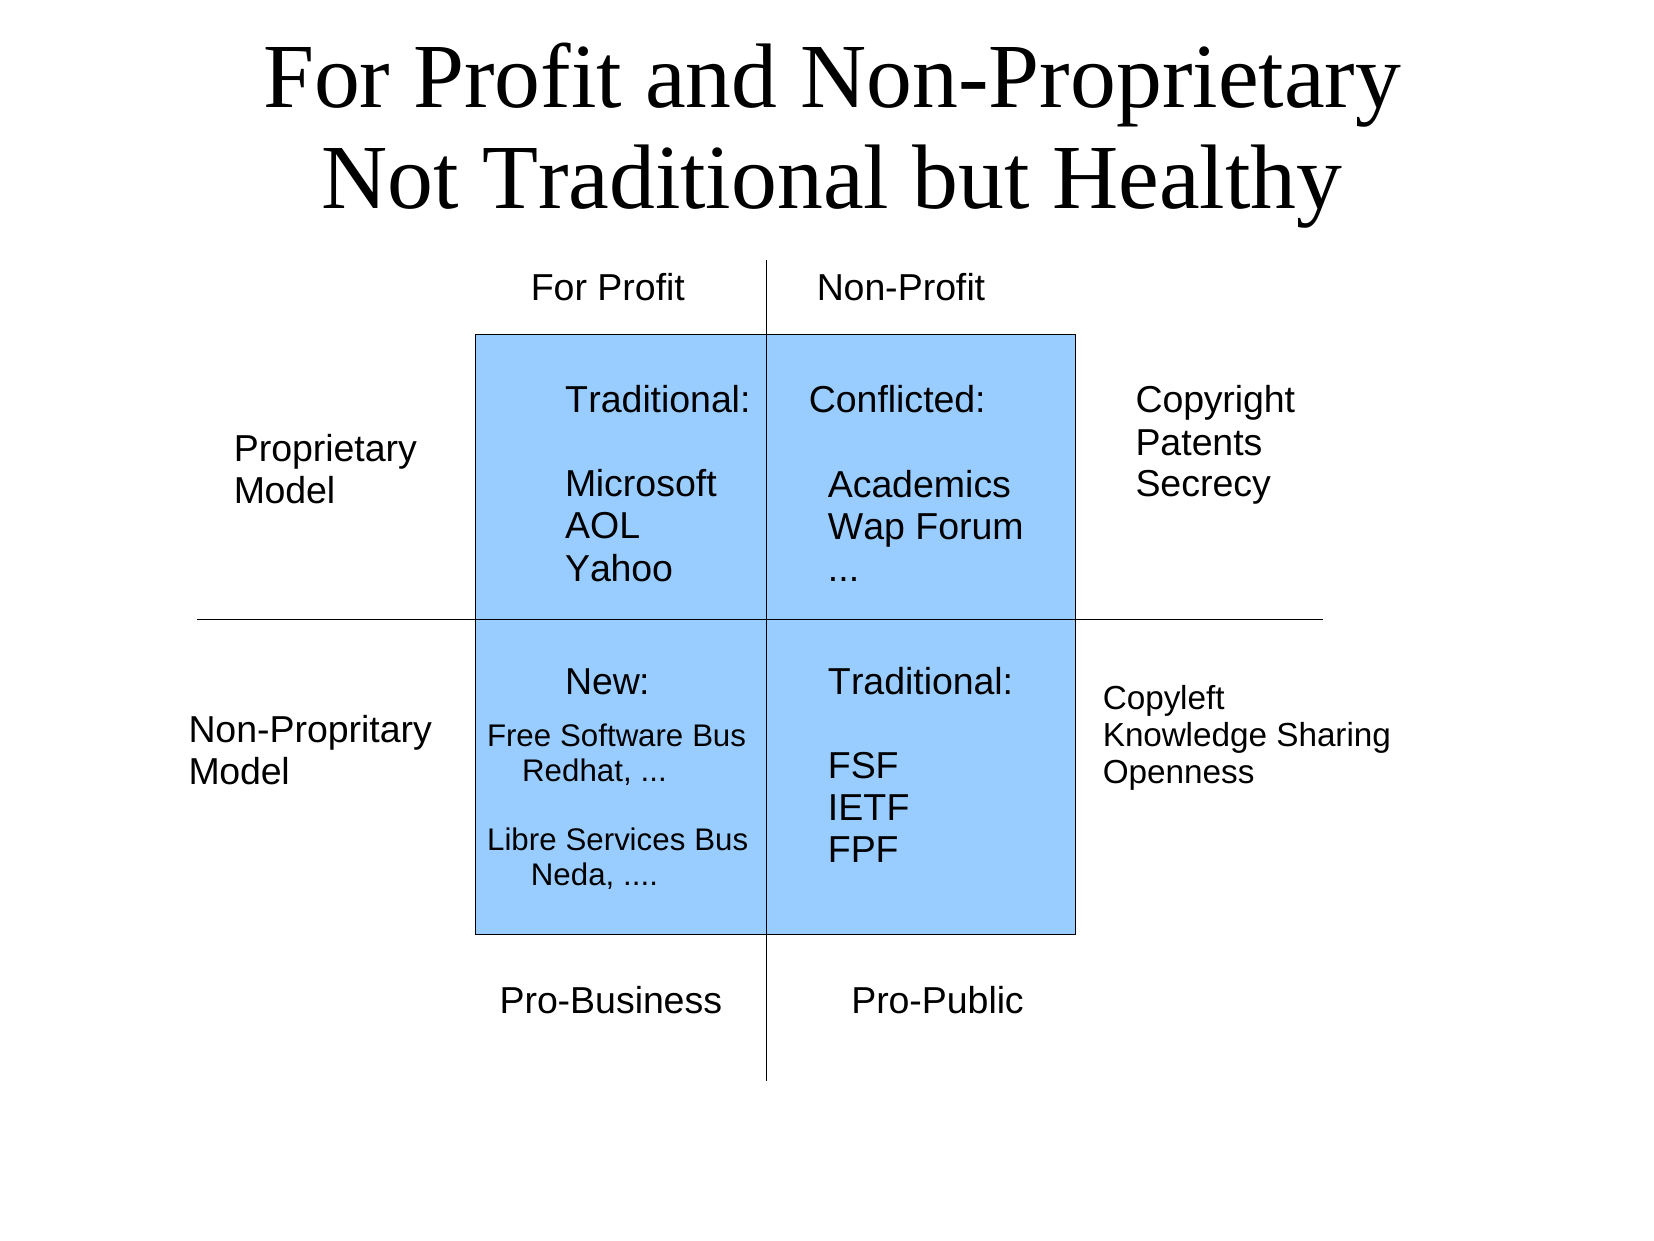

# For Profit and Non-Proprietary Not Traditional but Healthy